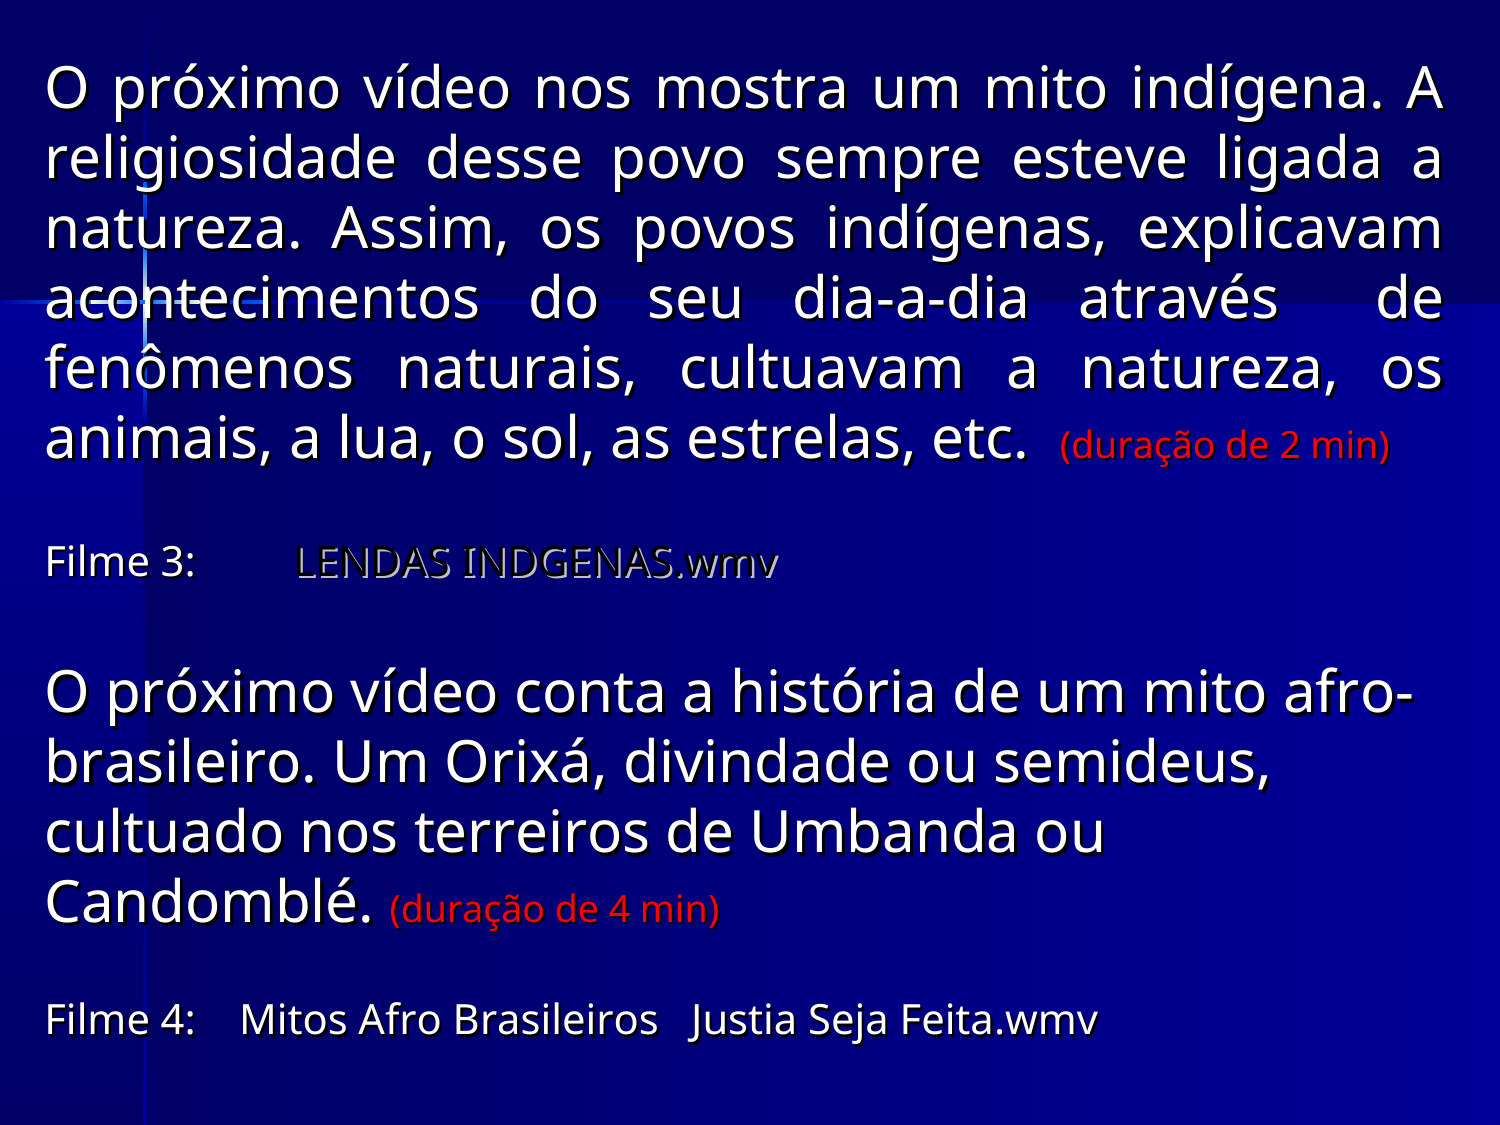

O próximo vídeo nos mostra um mito indígena. A religiosidade desse povo sempre esteve ligada a natureza. Assim, os povos indígenas, explicavam acontecimentos do seu dia-a-dia através de fenômenos naturais, cultuavam a natureza, os animais, a lua, o sol, as estrelas, etc. (duração de 2 min)
Filme 3: LENDAS INDGENAS.wmv
O próximo vídeo conta a história de um mito afro-brasileiro. Um Orixá, divindade ou semideus, cultuado nos terreiros de Umbanda ou Candomblé. (duração de 4 min)
Filme 4: Mitos Afro Brasileiros Justia Seja Feita.wmv